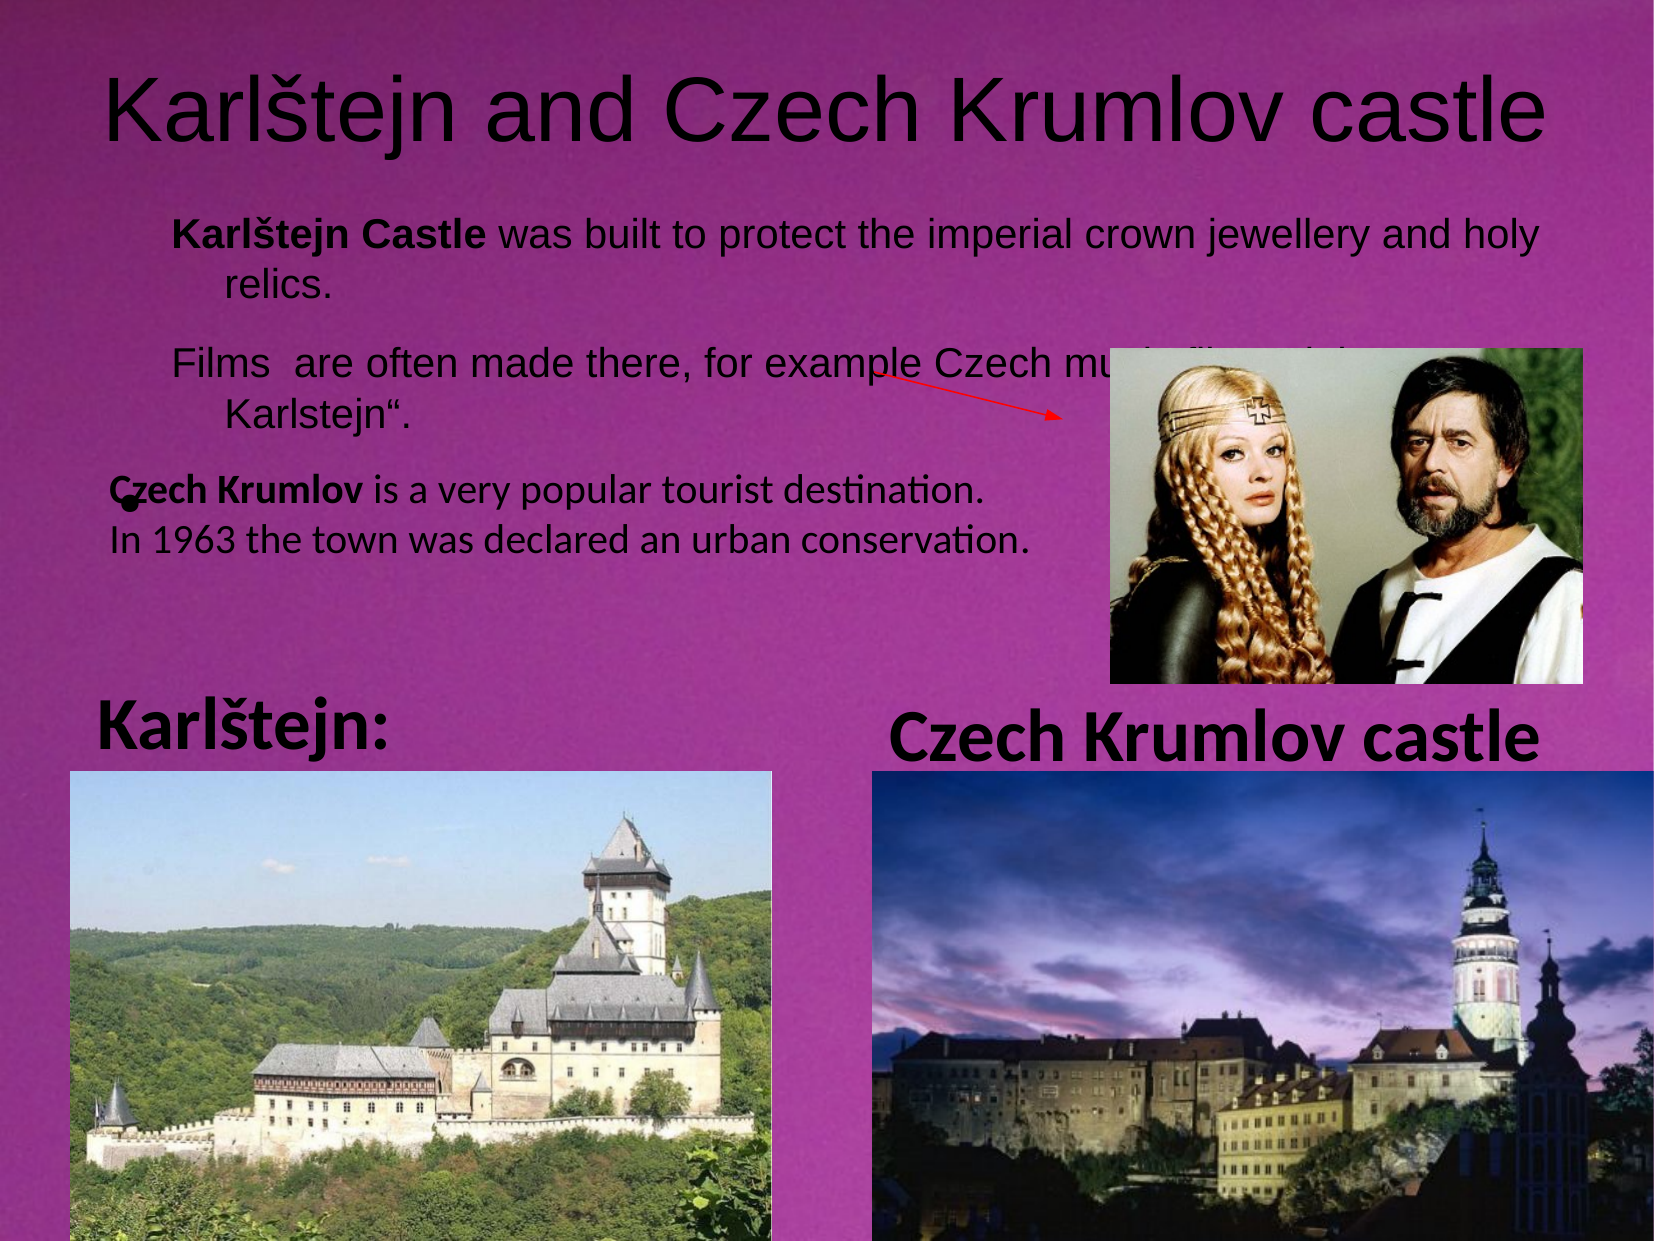

# Karlštejn and Czech Krumlov castle
Karlštejn Castle was built to protect the imperial crown jewellery and holy relics.
Films are often made there, for example Czech music film „Night at Karlstejn“.
Czech Krumlov is a very popular tourist destination.
In 1963 the town was declared an urban conservation.
Karlštejn:
Czech Krumlov castle